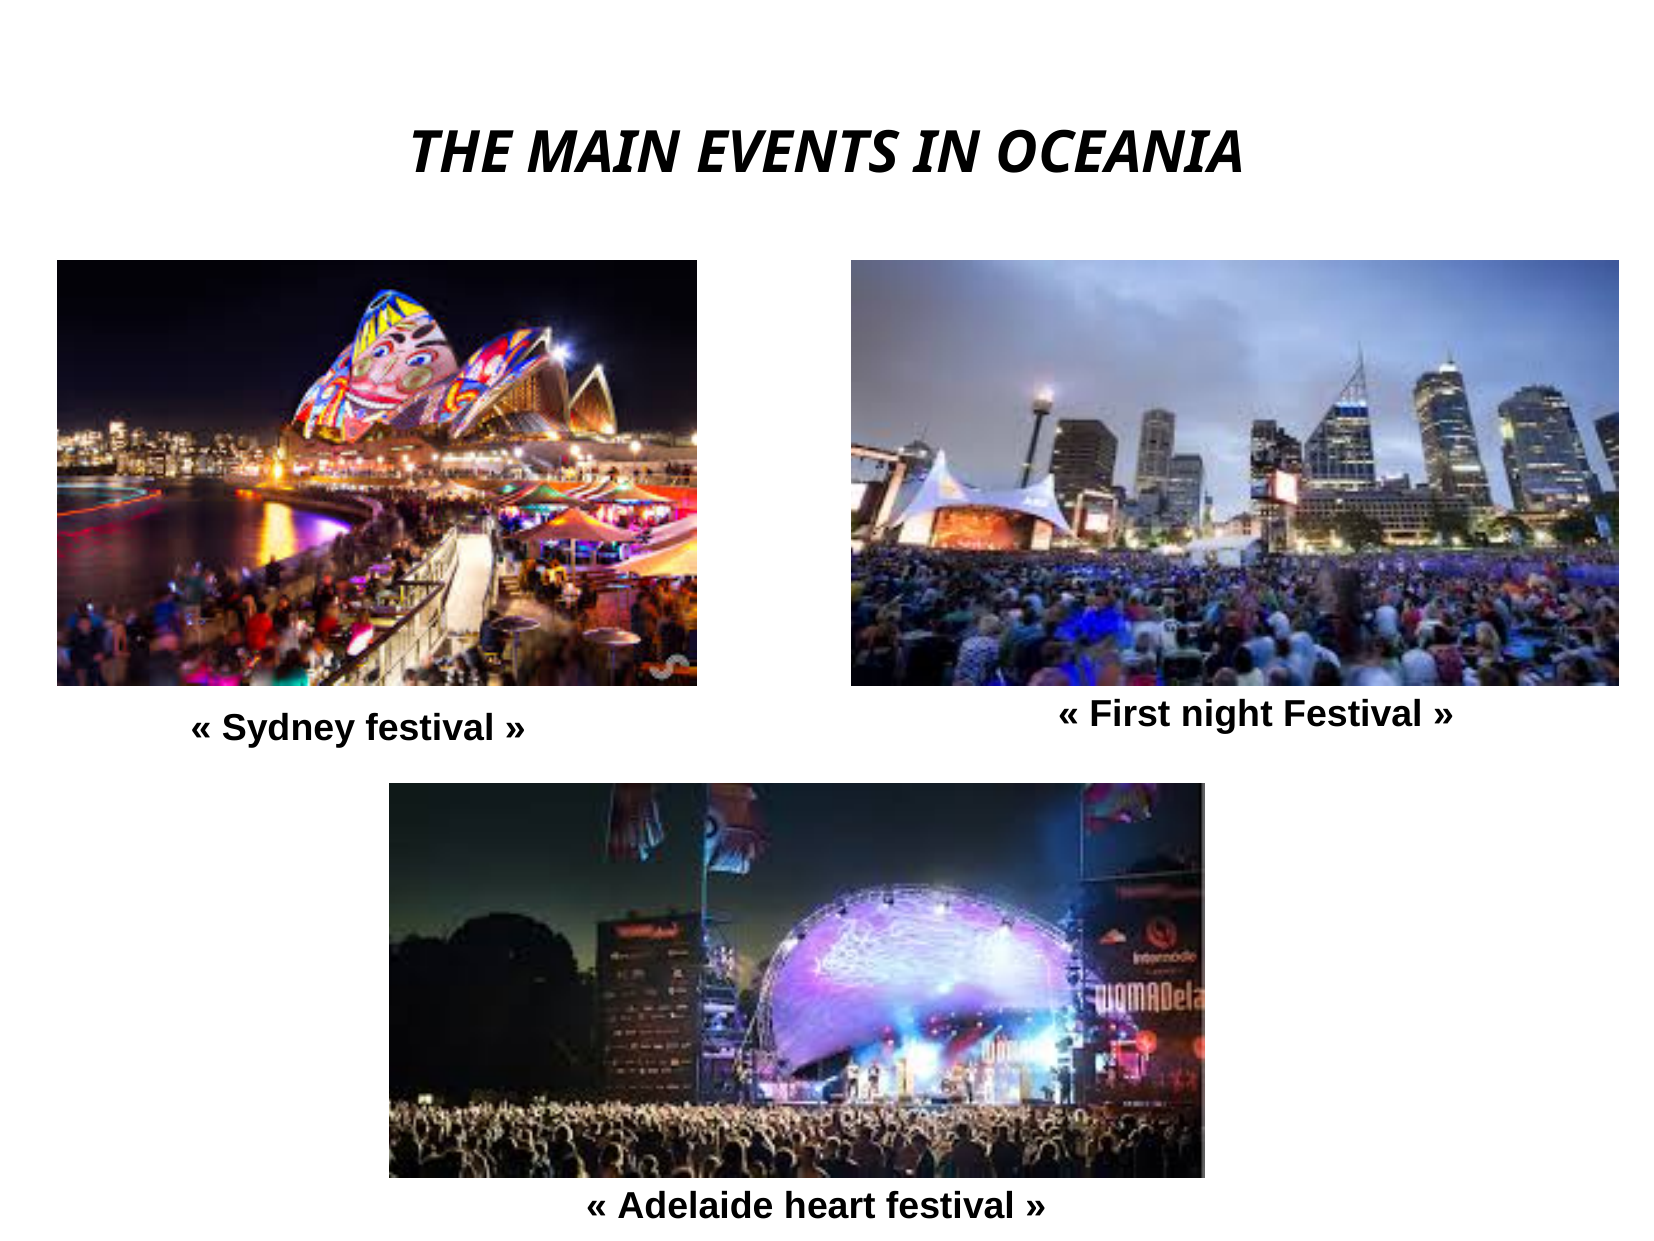

# THE MAIN EVENTS IN OCEANIA
 « First night Festival »
 « Sydney festival »
 « Adelaide heart festival »